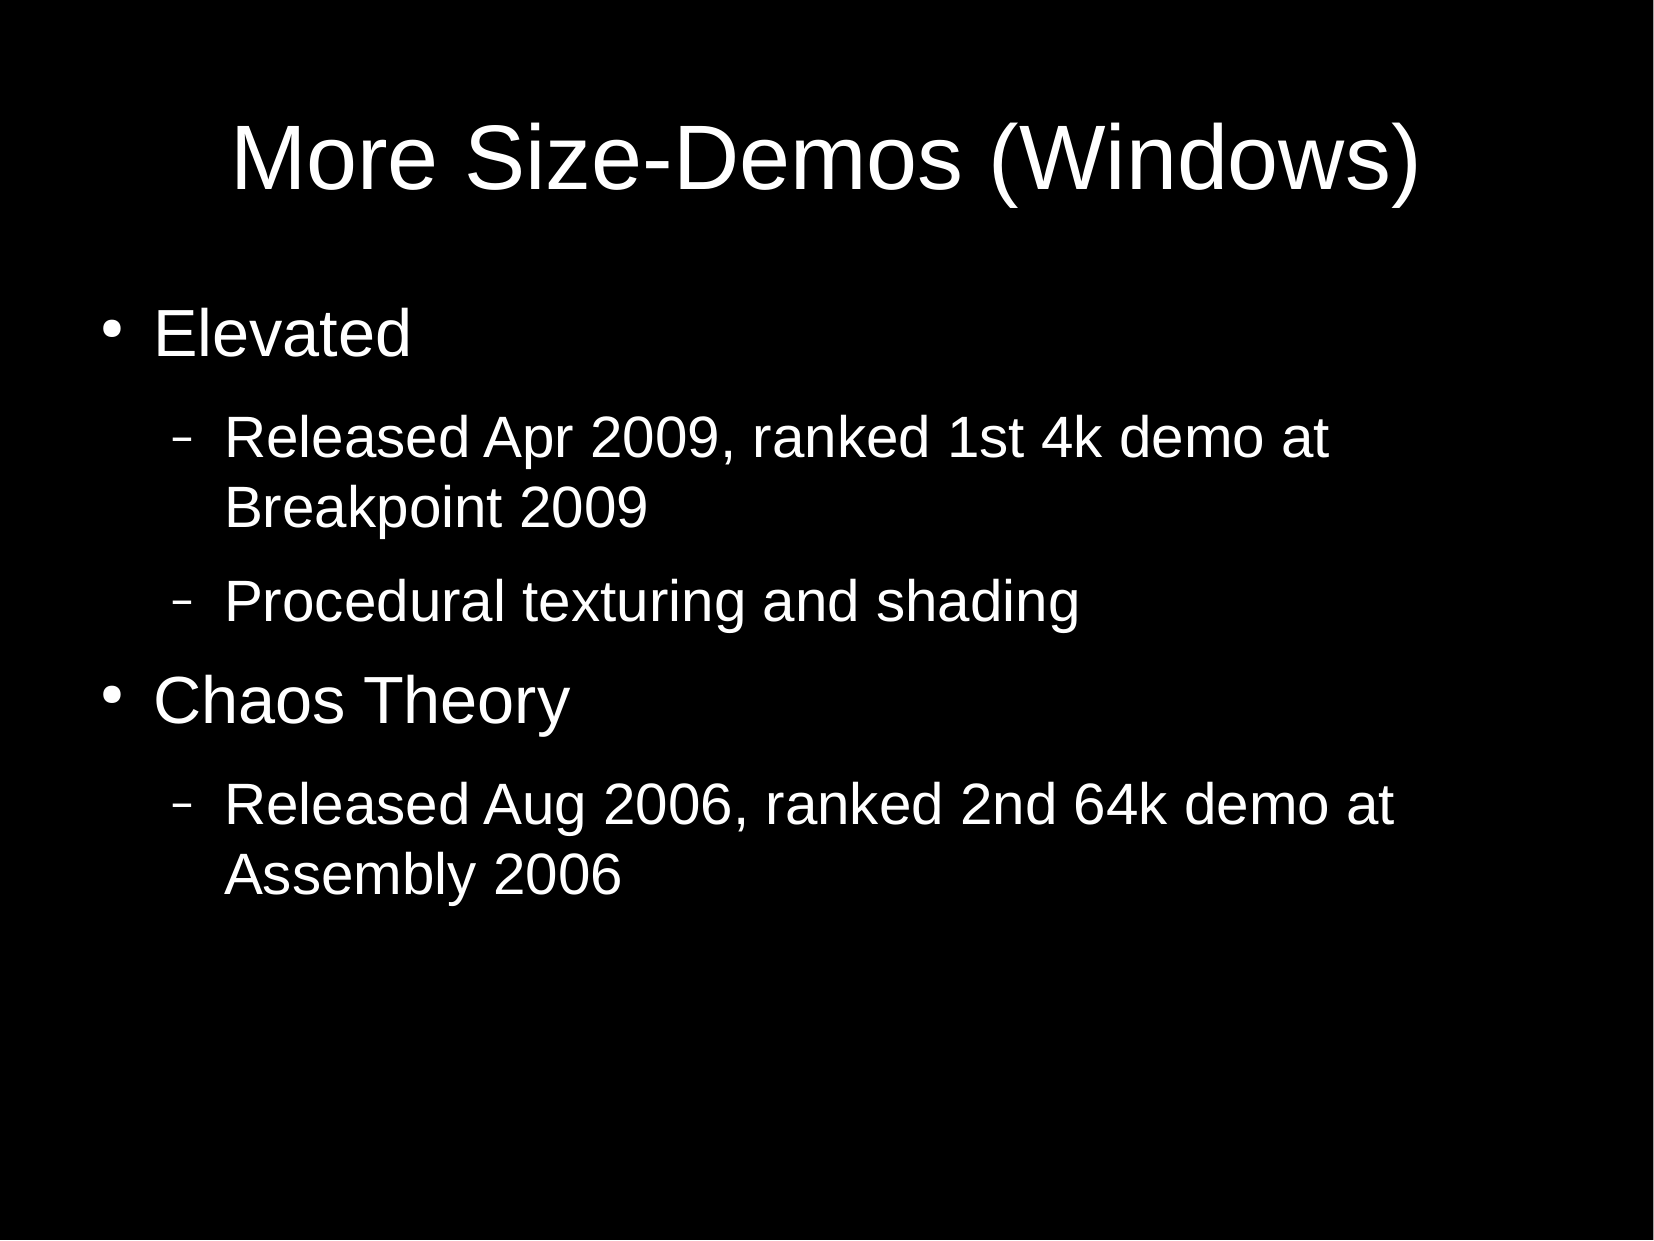

# More Size-Demos (Windows)
Elevated
Released Apr 2009, ranked 1st 4k demo at Breakpoint 2009
Procedural texturing and shading
Chaos Theory
Released Aug 2006, ranked 2nd 64k demo at Assembly 2006